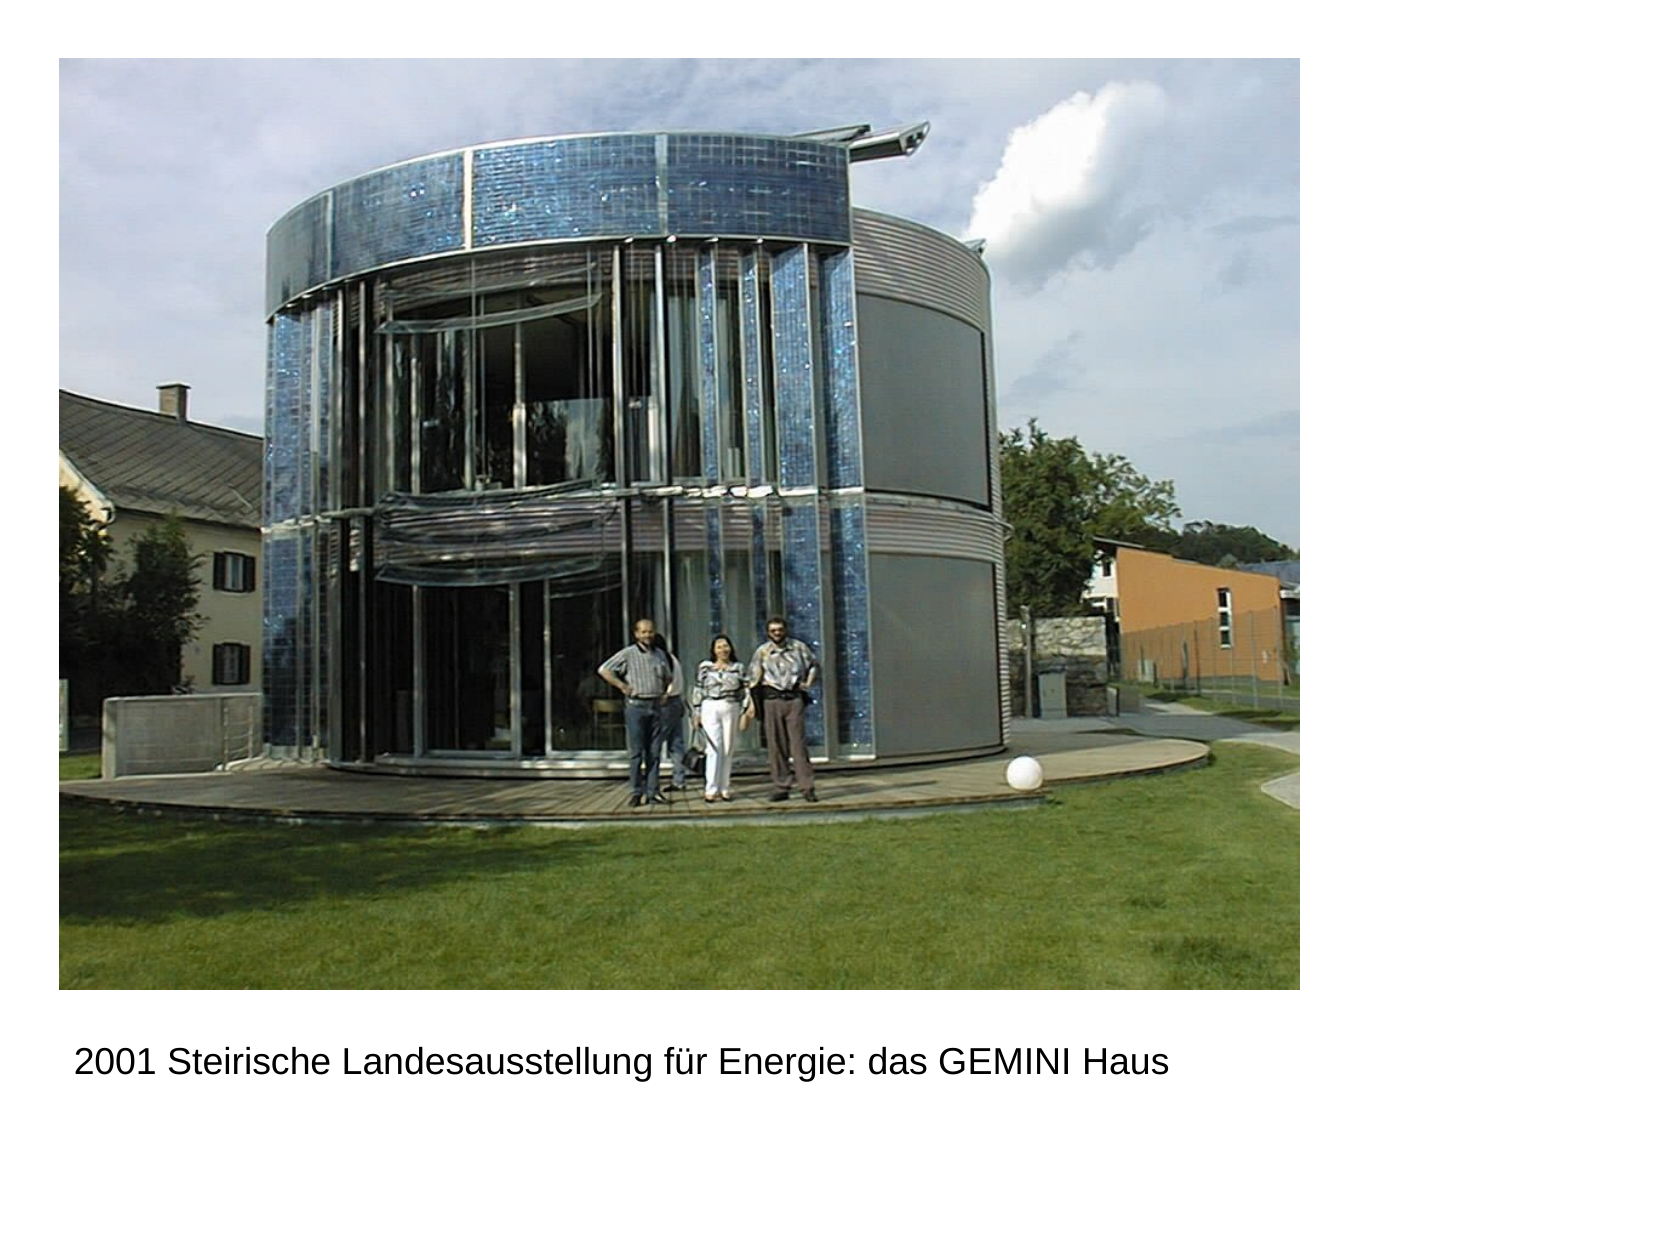

2001 Steirische Landesausstellung für Energie: das GEMINI Haus